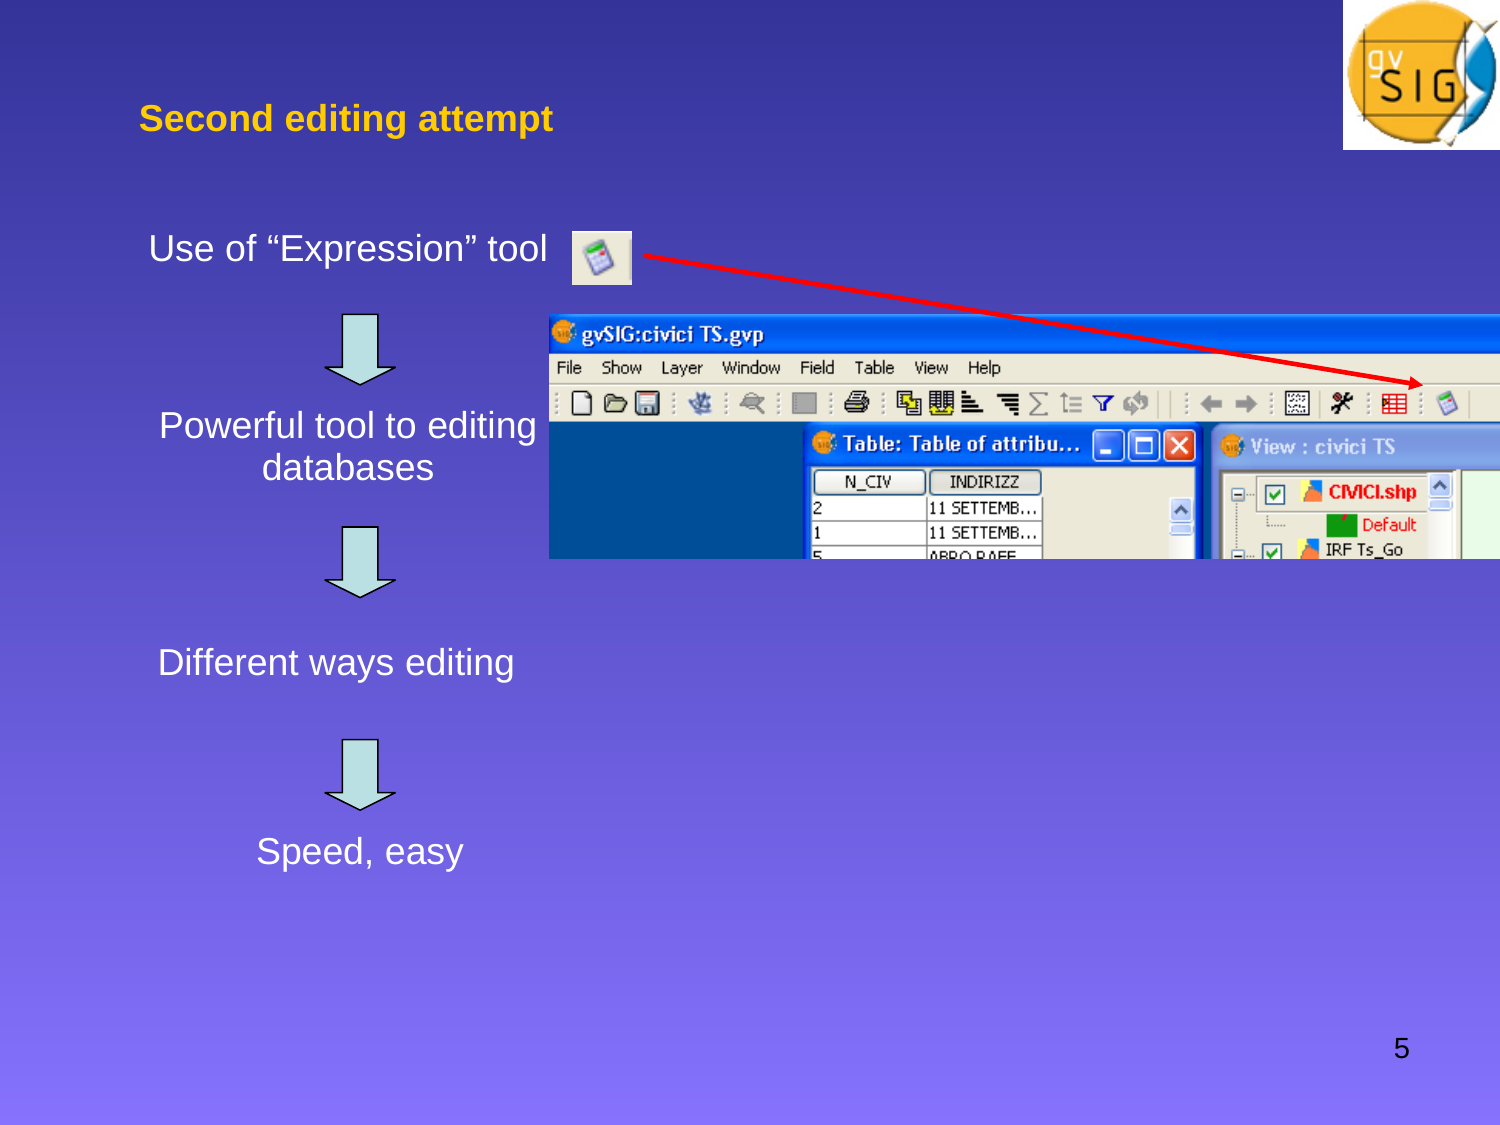

Second editing attempt
Use of “Expression” tool
Powerful tool to editing databases
Different ways editing
Speed, easy
5